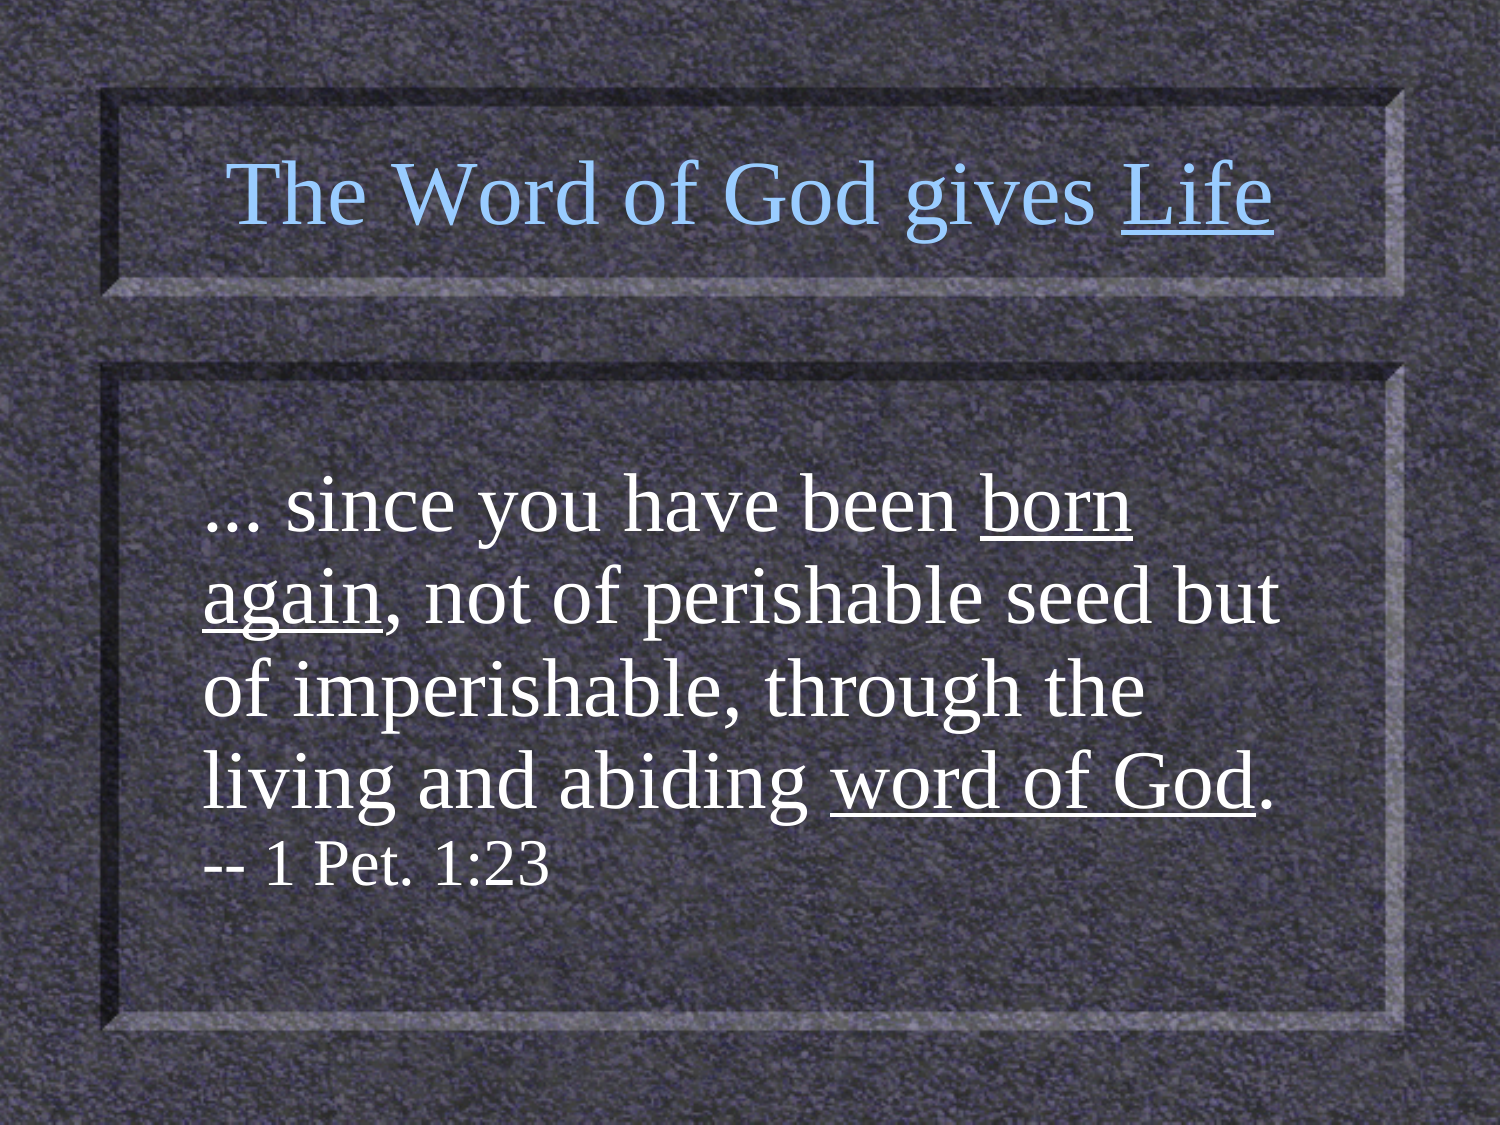

# The Word of God gives Life
... since you have been born again, not of perishable seed but of imperishable, through the living and abiding word of God. -- 1 Pet. 1:23